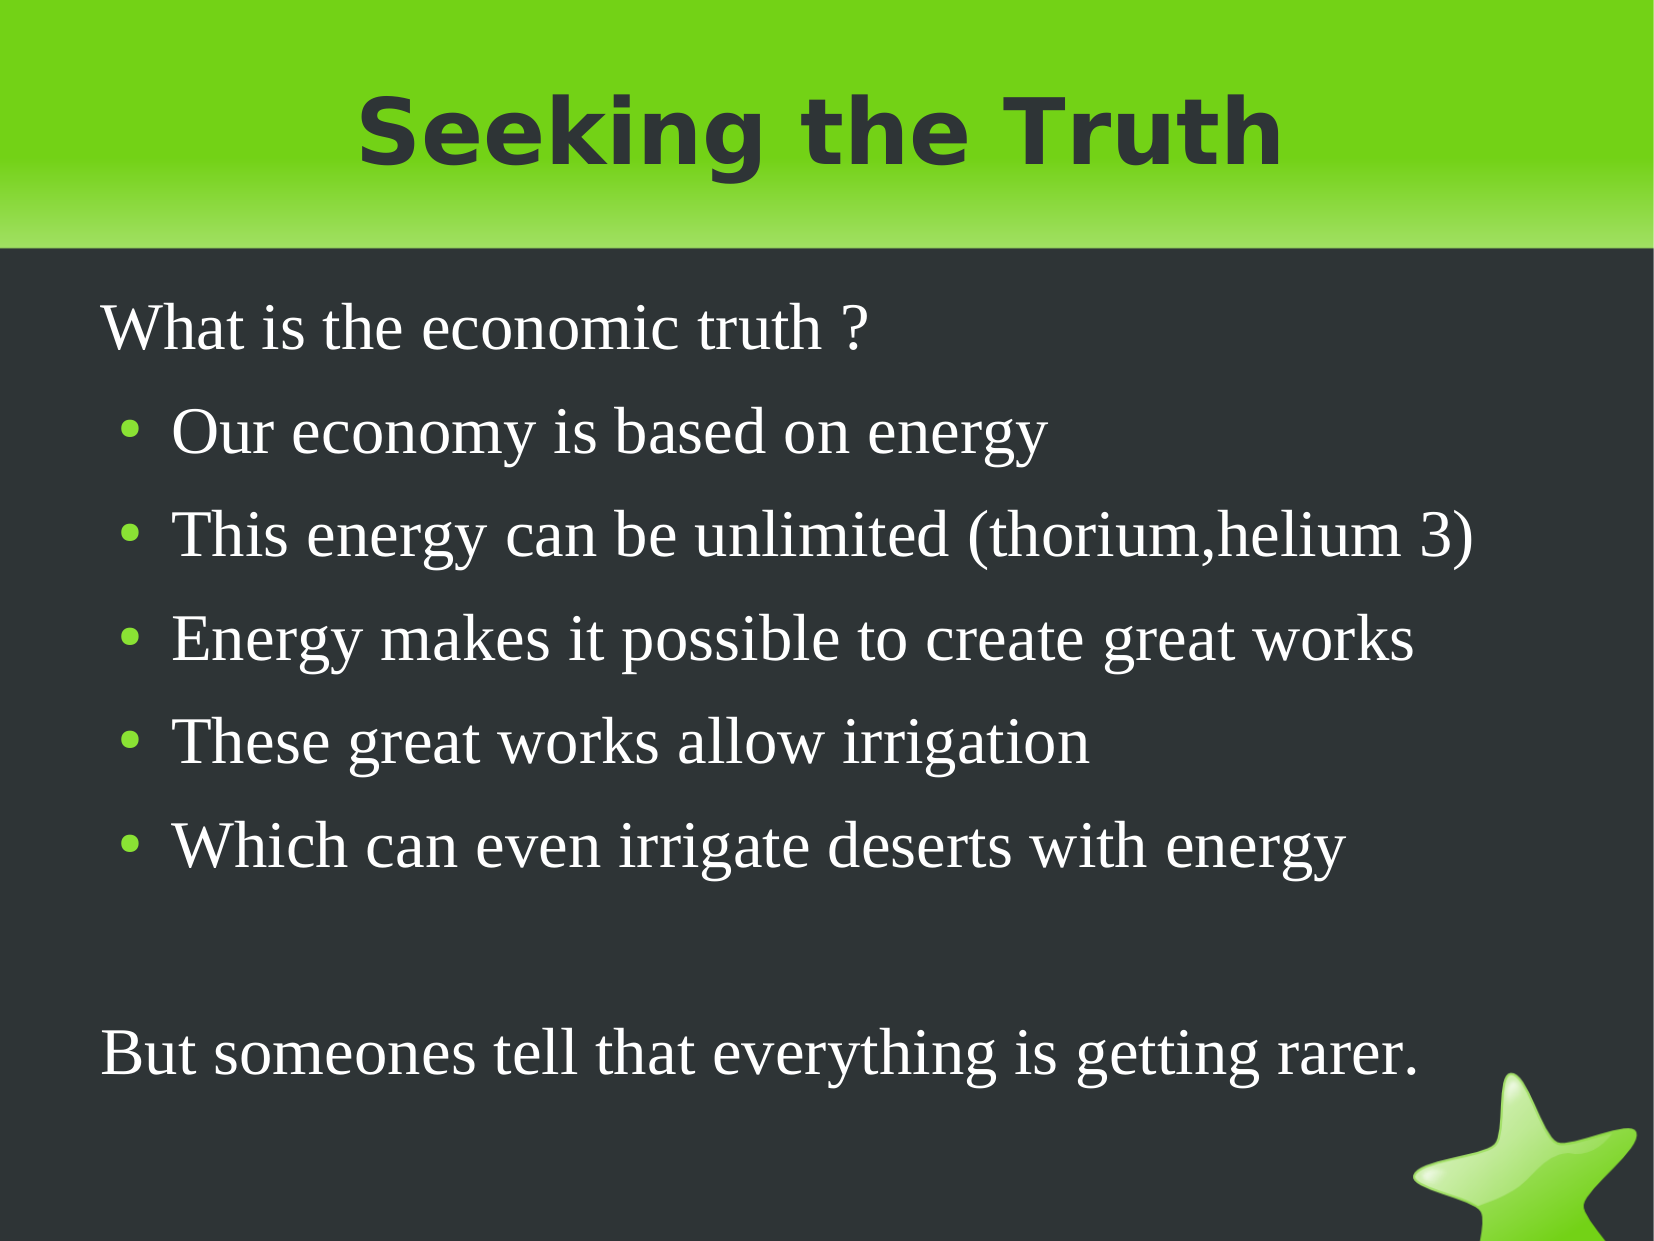

# Seeking the Truth
What is the economic truth ?
Our economy is based on energy
This energy can be unlimited (thorium,helium 3)
Energy makes it possible to create great works
These great works allow irrigation
Which can even irrigate deserts with energy
But someones tell that everything is getting rarer.